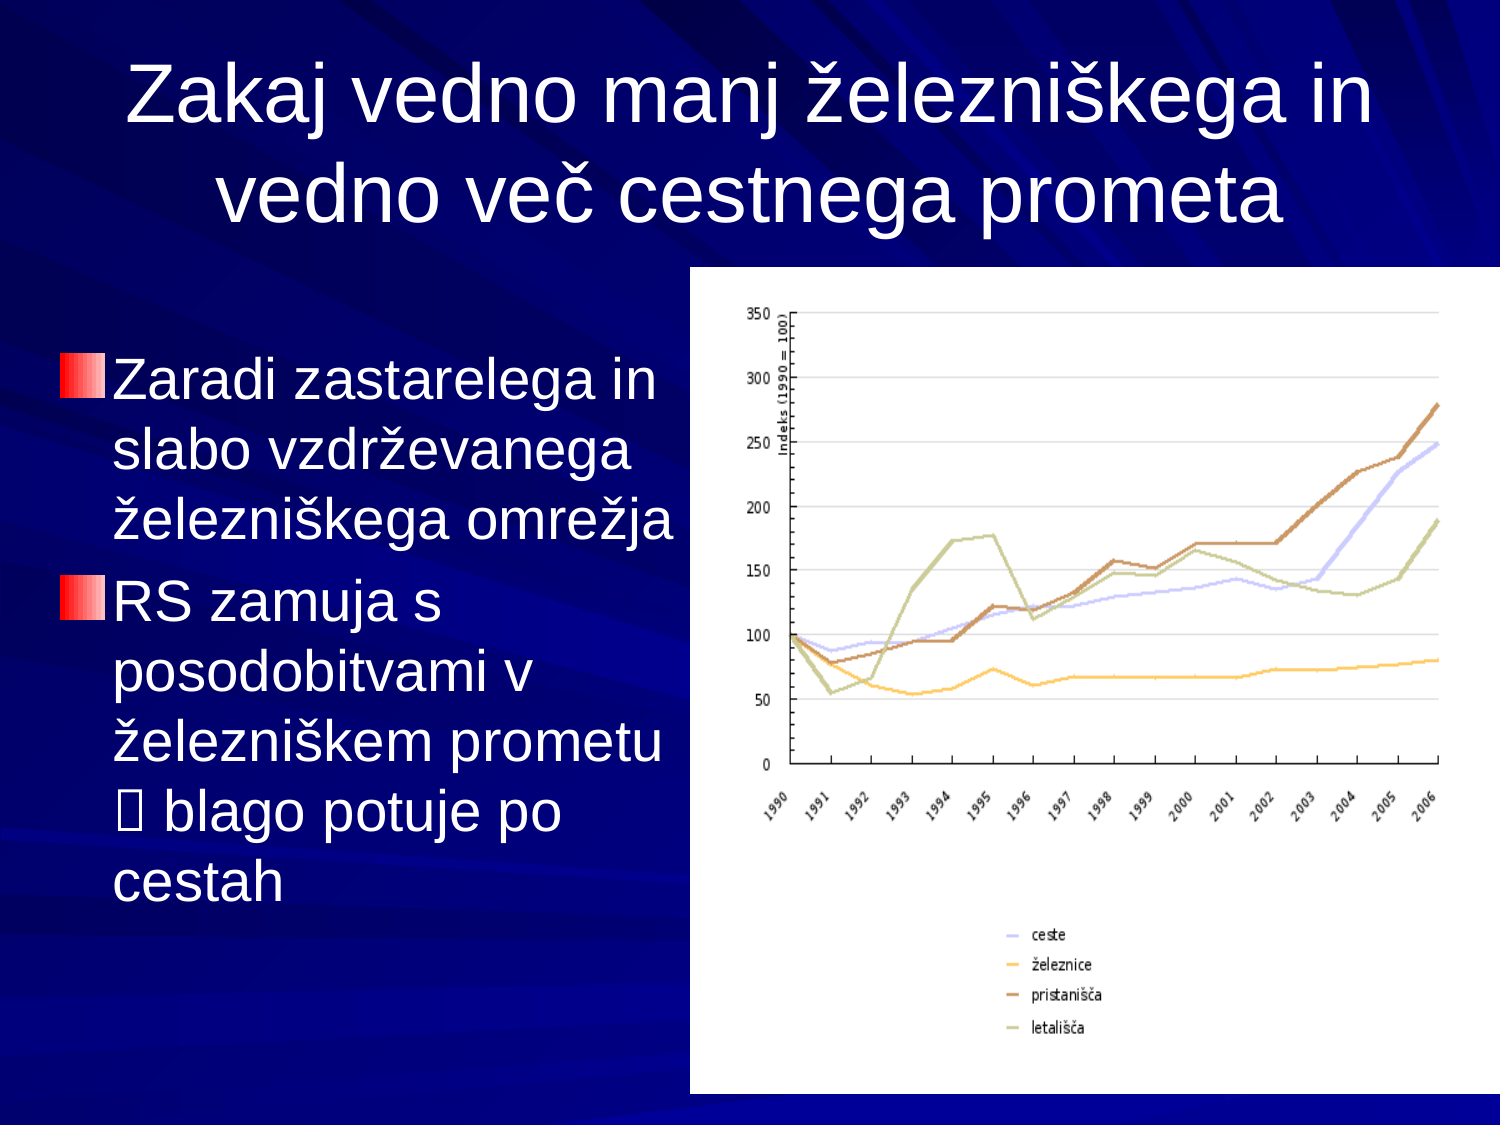

# Zakaj vedno manj železniškega in vedno več cestnega prometa
Zaradi zastarelega in slabo vzdrževanega železniškega omrežja
RS zamuja s posodobitvami v železniškem prometu  blago potuje po cestah